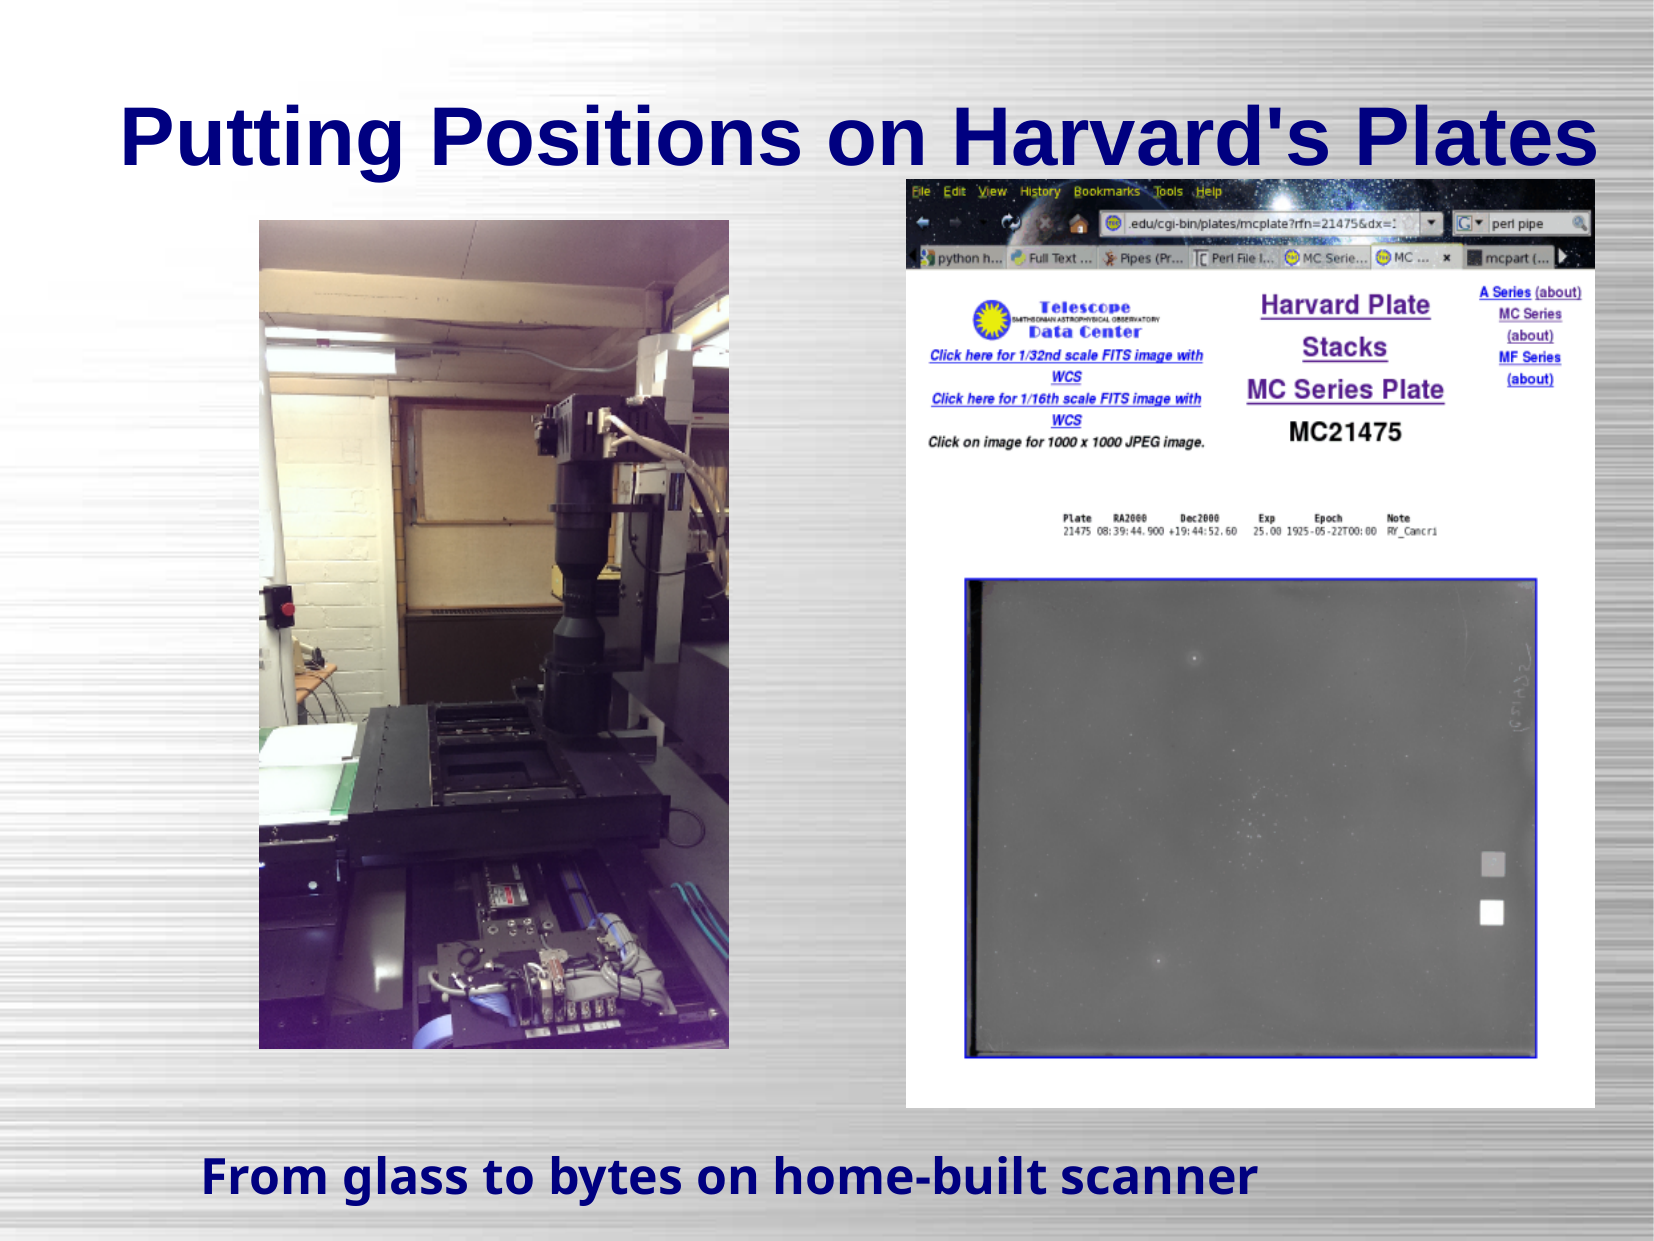

Putting Positions on Harvard's Plates
From glass to bytes on home-built scanner